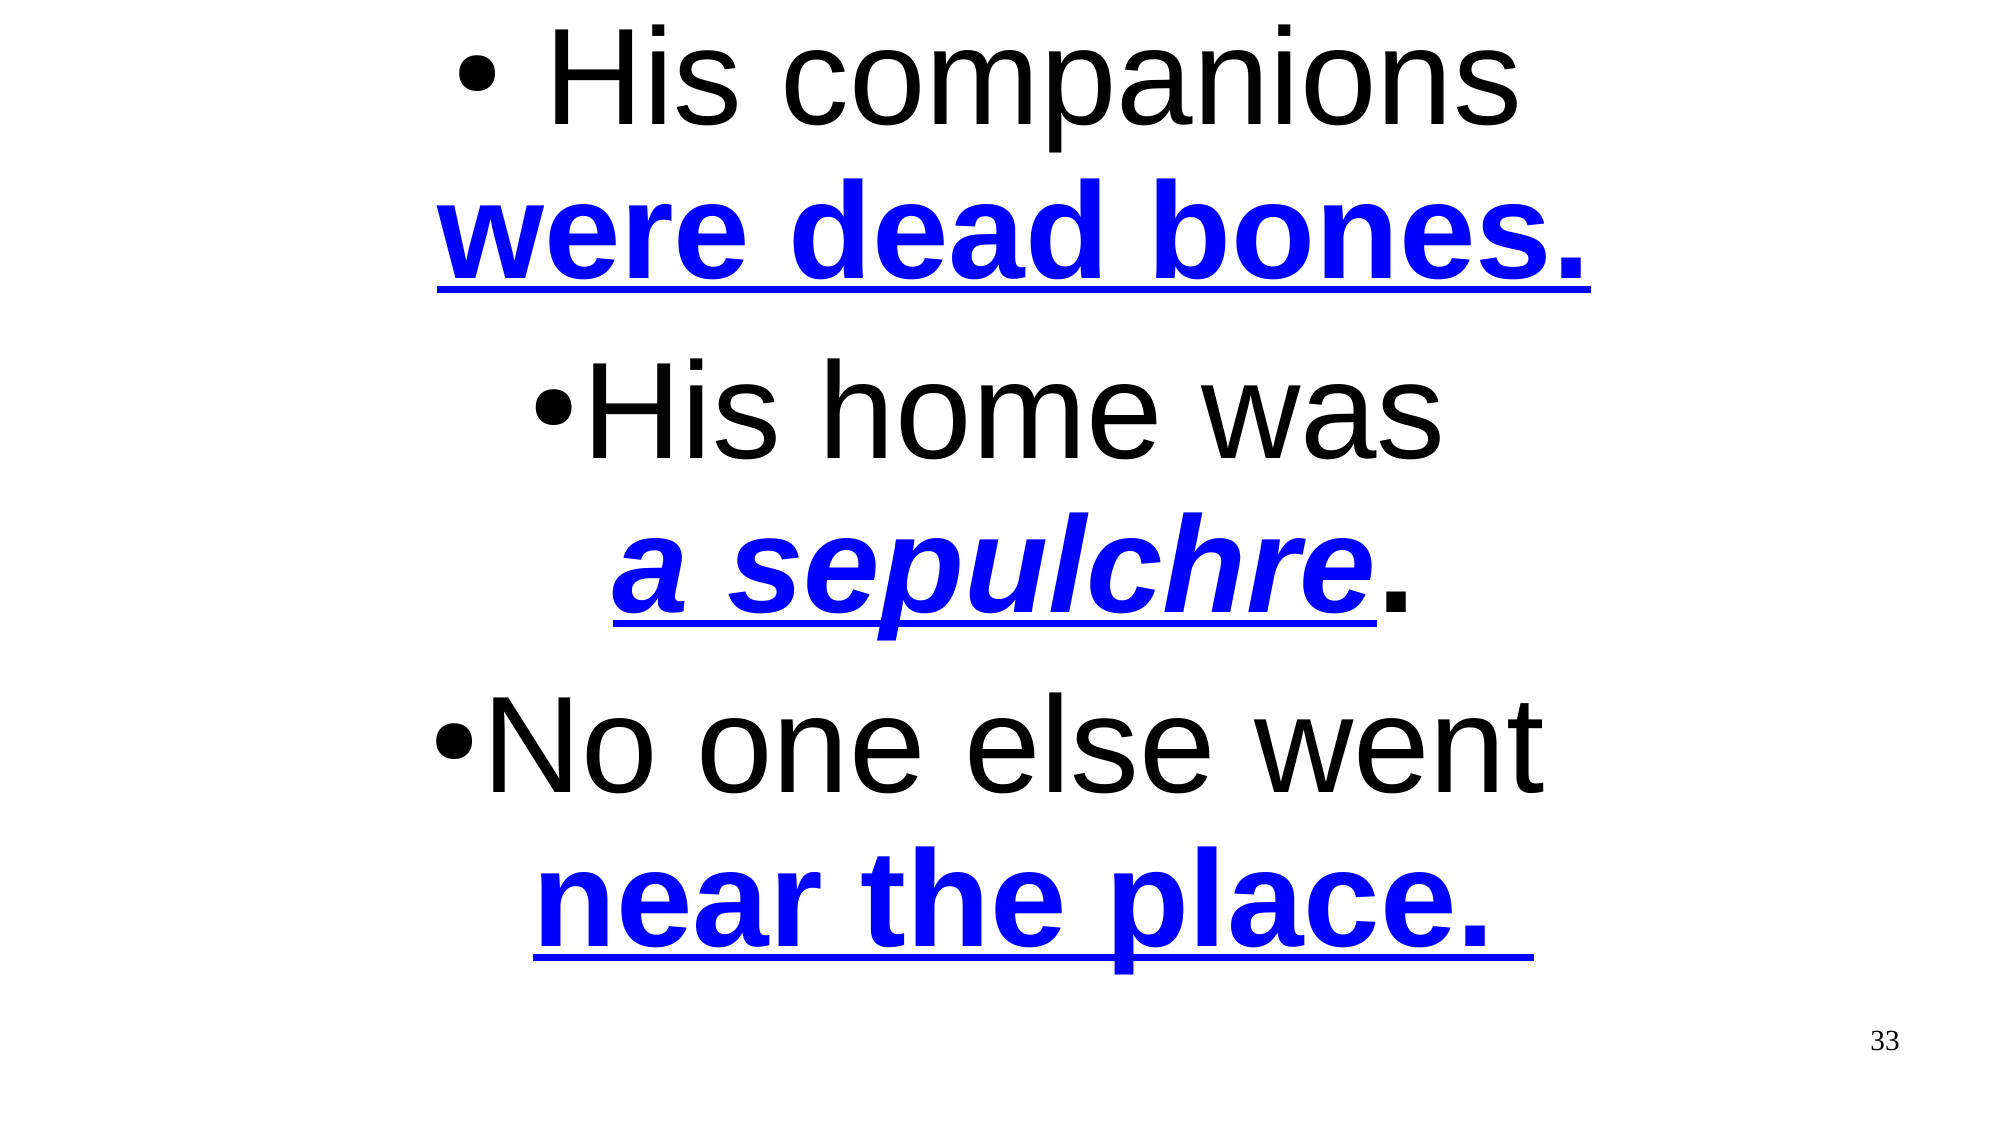

# His companions were dead bones.
His home was
a sepulchre.
No one else went
near the place.
33